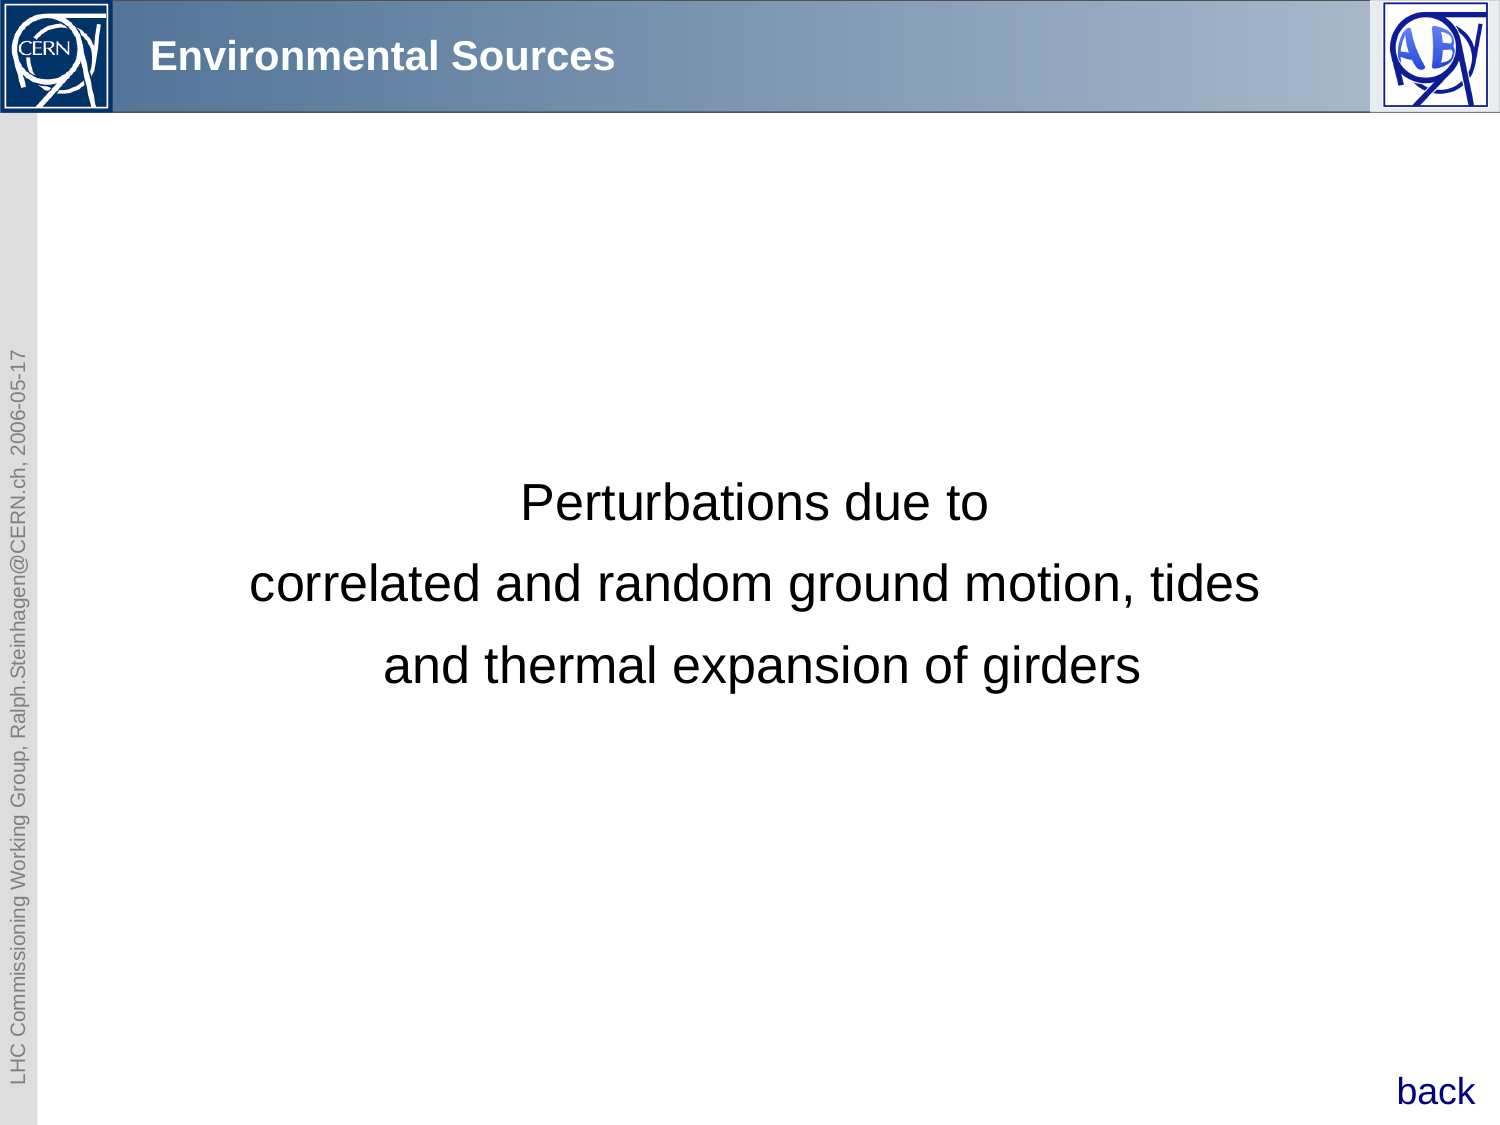

# Environmental Sources
Perturbations due to
correlated and random ground motion, tides
and thermal expansion of girders
back